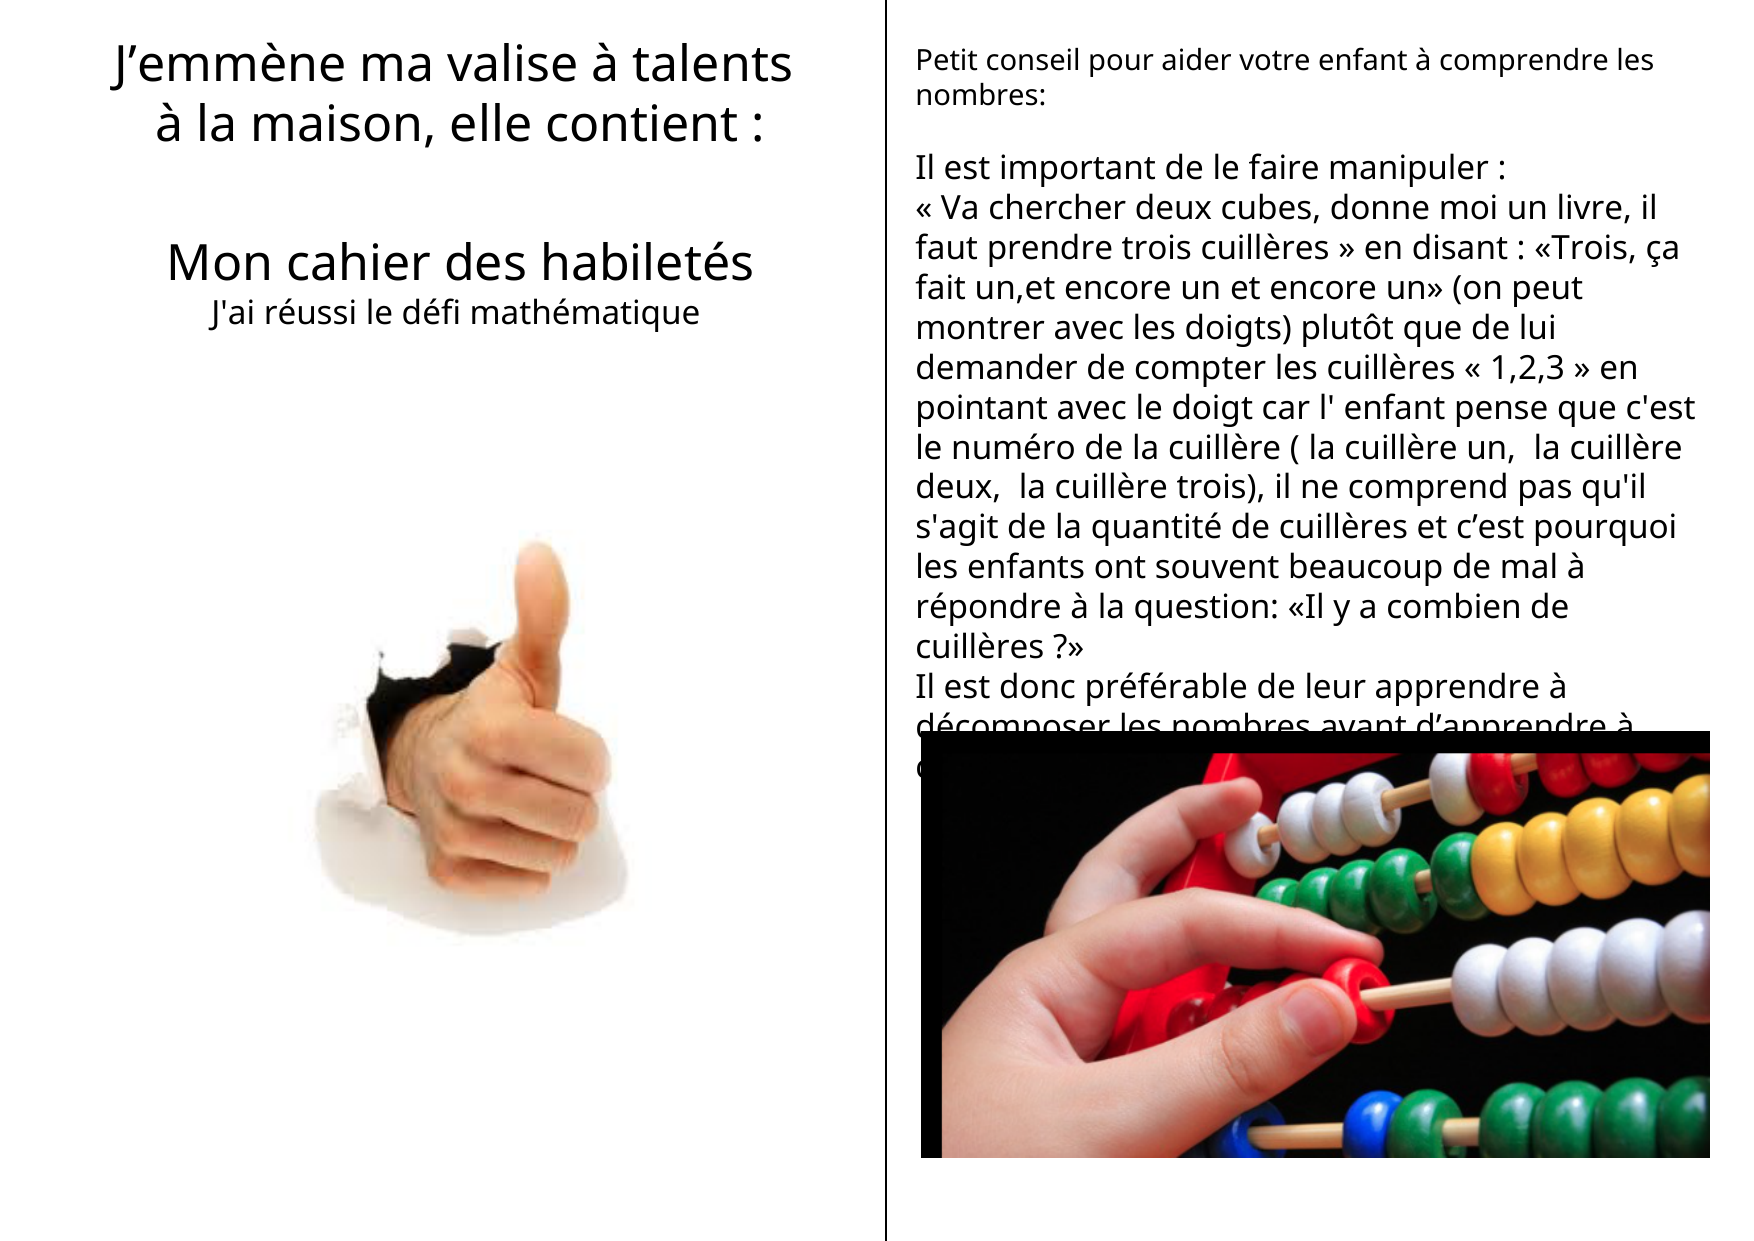

J’emmène ma valise à talents
à la maison, elle contient :
Mon cahier des habiletés
J'ai réussi le défi mathématique
Petit conseil pour aider votre enfant à comprendre les nombres:
Il est important de le faire manipuler :
« Va chercher deux cubes, donne moi un livre, il faut prendre trois cuillères » en disant : «Trois, ça fait un,et encore un et encore un» (on peut montrer avec les doigts) plutôt que de lui demander de compter les cuillères « 1,2,3 » en pointant avec le doigt car l' enfant pense que c'est le numéro de la cuillère ( la cuillère un, la cuillère deux, la cuillère trois), il ne comprend pas qu'il s'agit de la quantité de cuillères et c’est pourquoi les enfants ont souvent beaucoup de mal à répondre à la question: «Il y a combien de cuillères ?»
Il est donc préférable de leur apprendre à décomposer les nombres avant d’apprendre à compter en pointant et c’est ce que nous faisons.